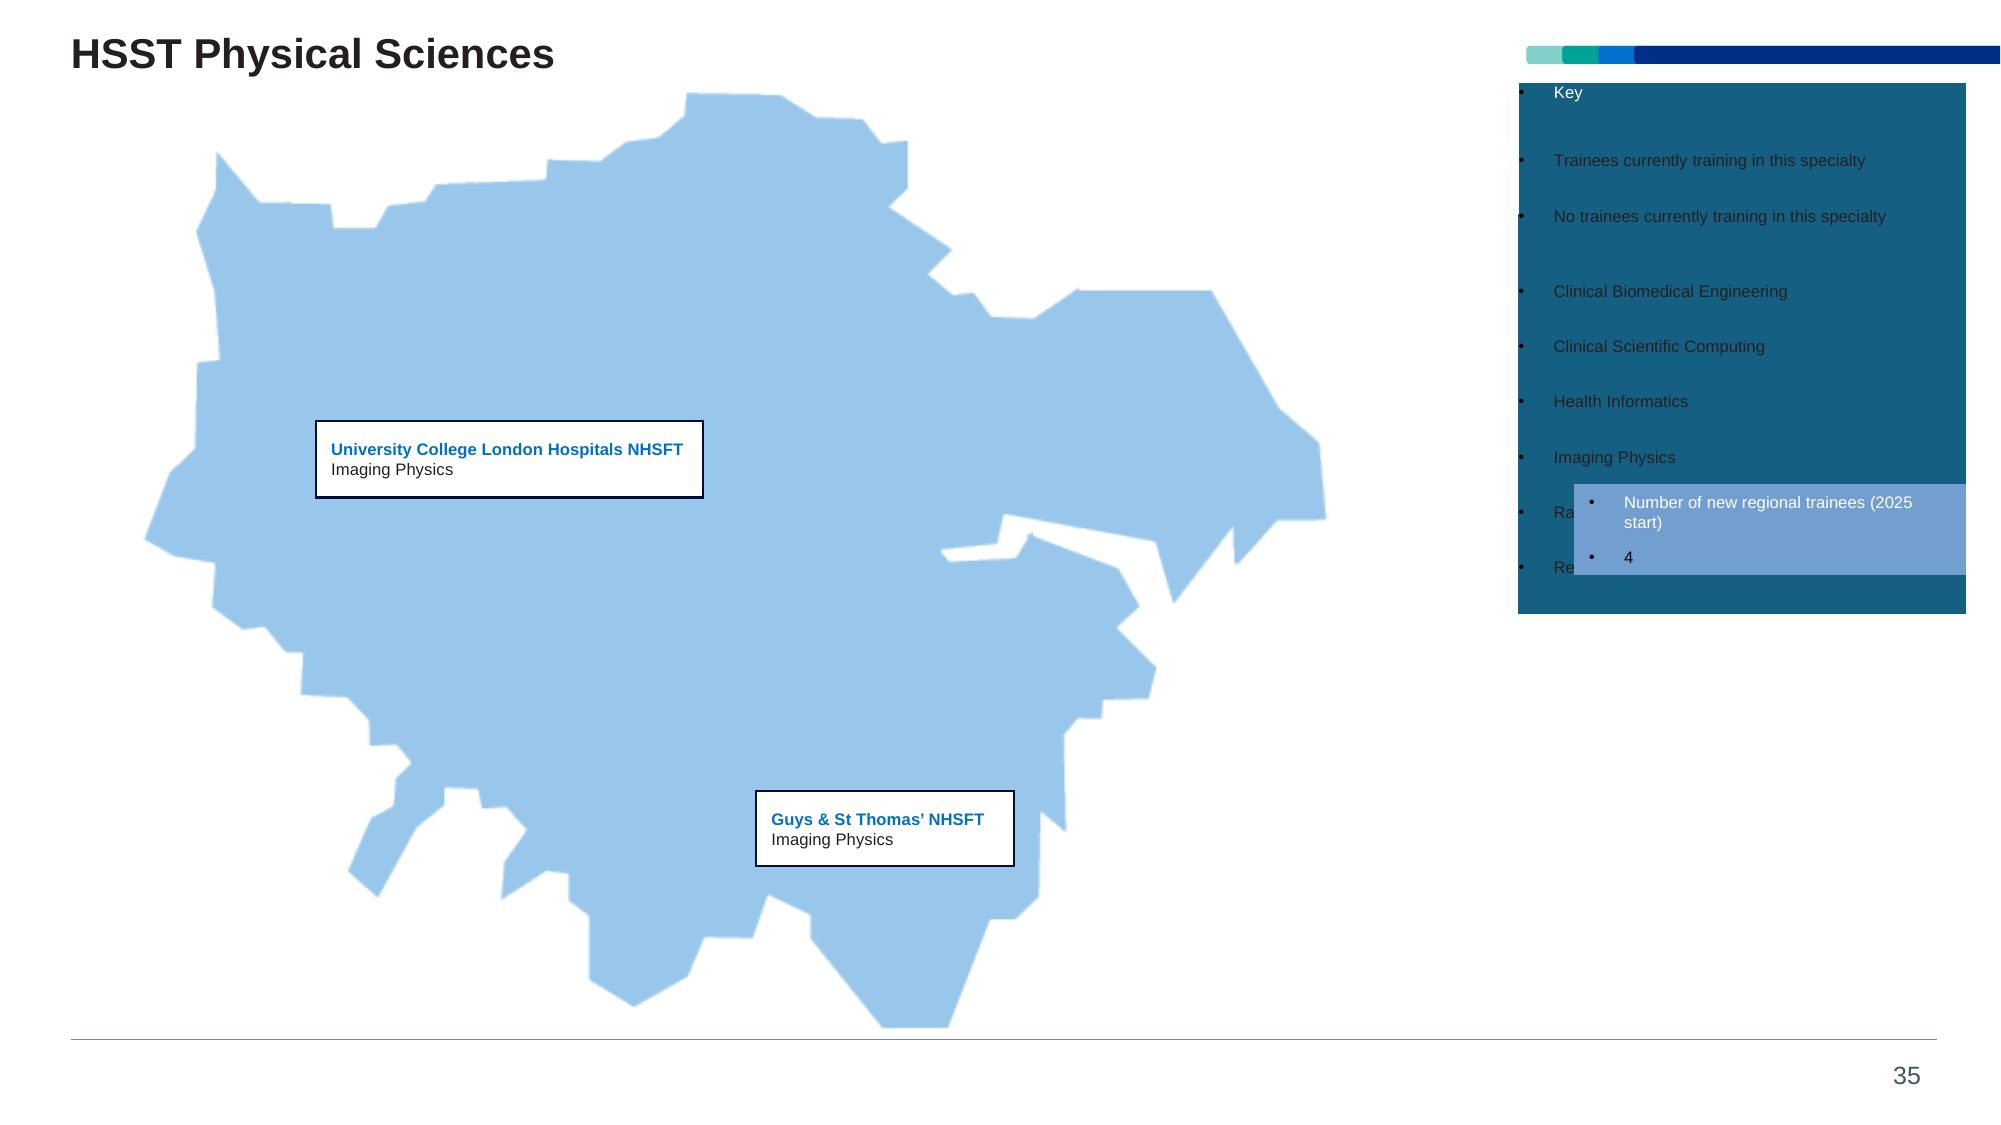

# HSST Physical Sciences
| Key | |
| --- | --- |
| Trainees currently training in this specialty | |
| No trainees currently training in this specialty | |
| Specialty | |
| --- | --- |
| Clinical Biomedical Engineering | |
| Clinical Scientific Computing | |
| Health Informatics | |
| Imaging Physics | |
| Radiotherapy Physics | |
| Reconstructive Sciences | |
University College London Hospitals NHSFT
Imaging Physics
| Number of new regional trainees (2025 start) |
| --- |
| 4 |
Guys & St Thomas’ NHSFT
Imaging Physics